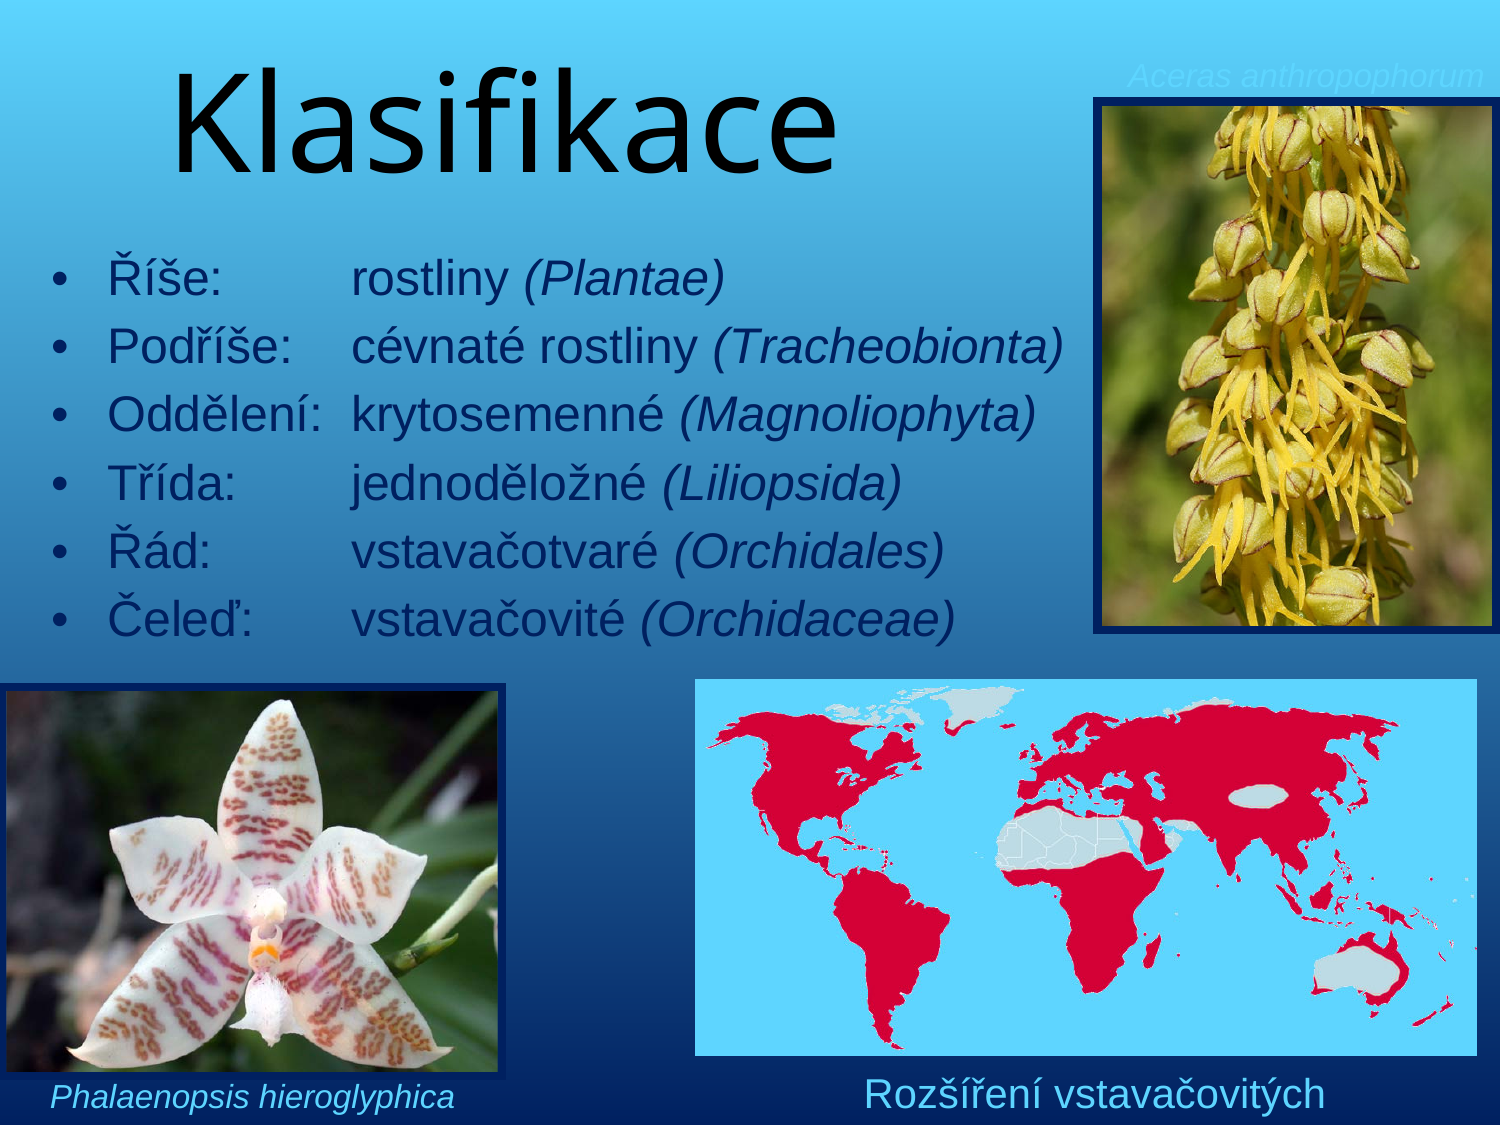

Klasifikace
Aceras anthropophorum
# Říše:	rostliny (Plantae)
Podříše:	cévnaté rostliny (Tracheobionta)
Oddělení:	krytosemenné (Magnoliophyta)
Třída:	jednoděložné (Liliopsida)
Řád:	vstavačotvaré (Orchidales)
Čeleď:	vstavačovité (Orchidaceae)
Rozšíření vstavačovitých
Phalaenopsis hieroglyphica